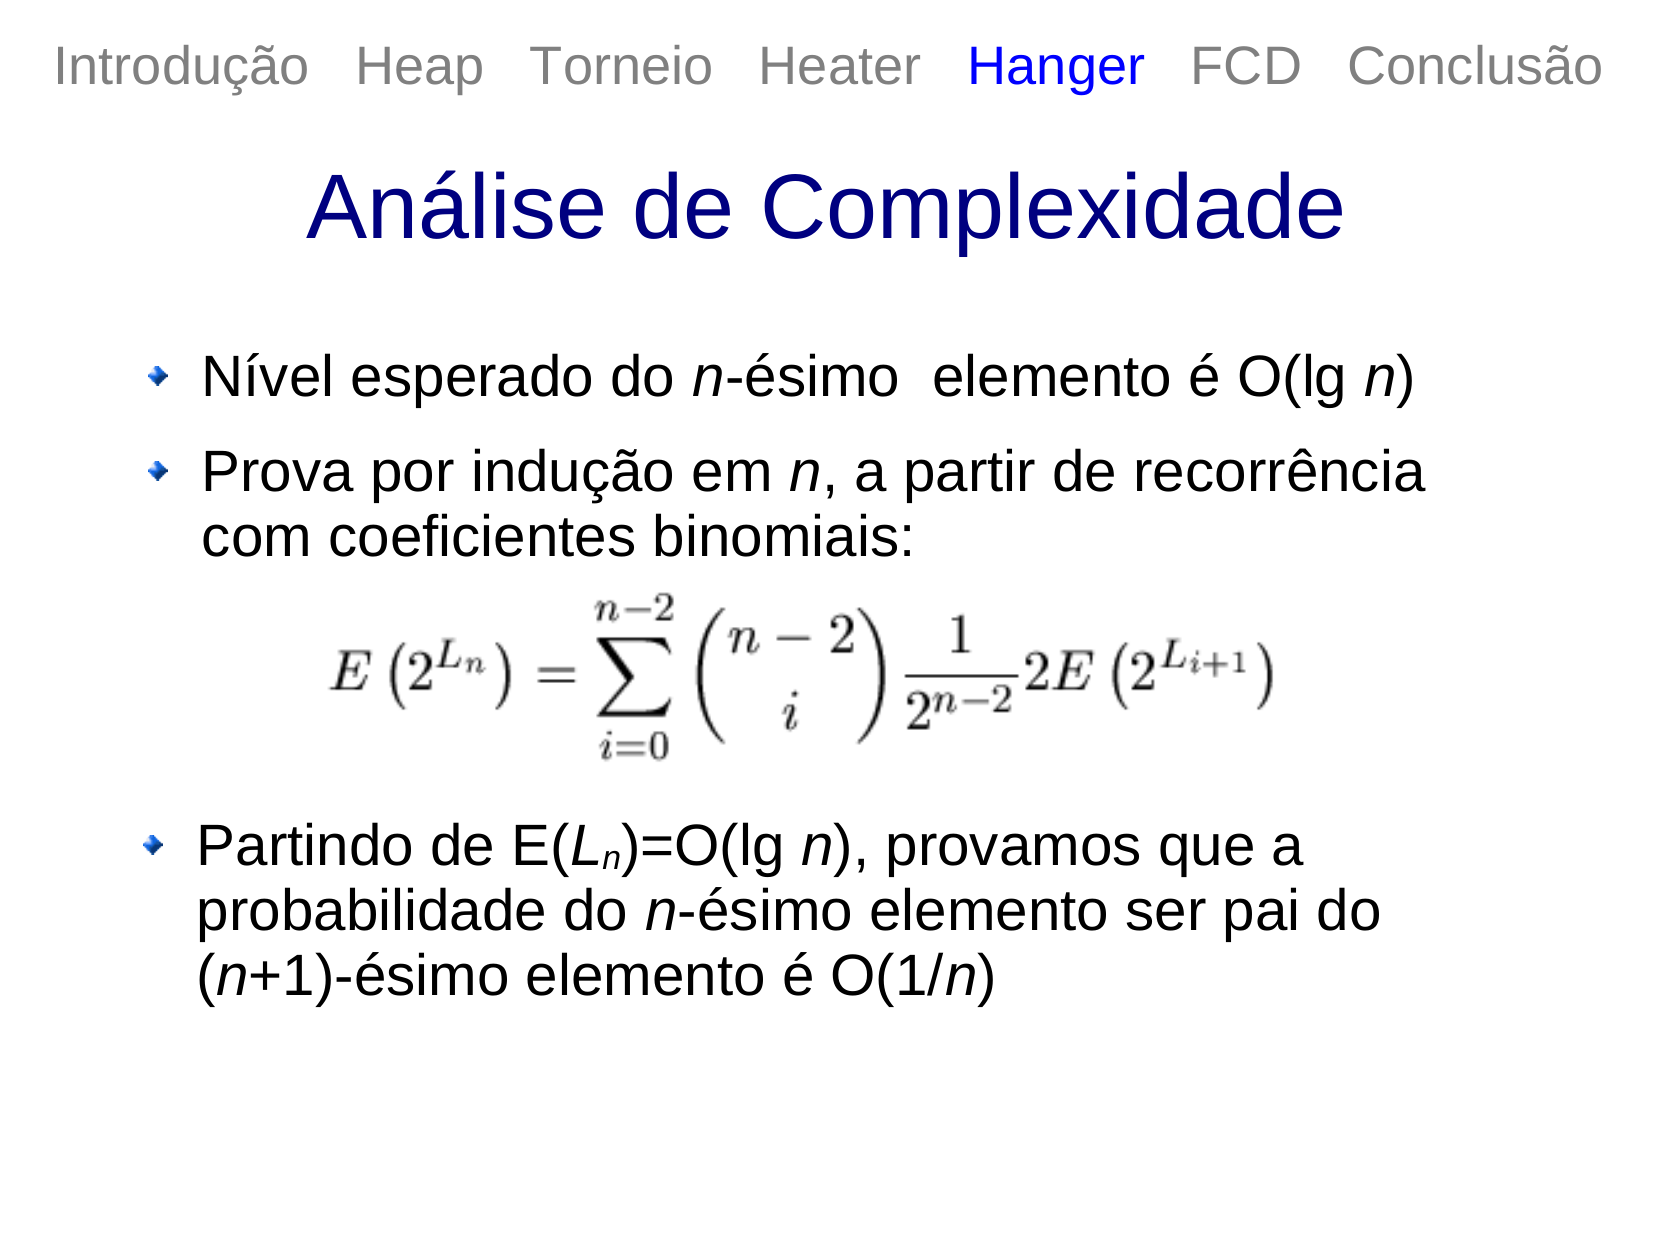

Introdução Heap Torneio Heater Hanger FCD Conclusão
# Análise de Complexidade
Nível esperado do n-ésimo elemento é O(lg n)
Prova por indução em n, a partir de recorrência com coeficientes binomiais:
Partindo de E(Ln)=O(lg n), provamos que a probabilidade do n-ésimo elemento ser pai do (n+1)-ésimo elemento é O(1/n)